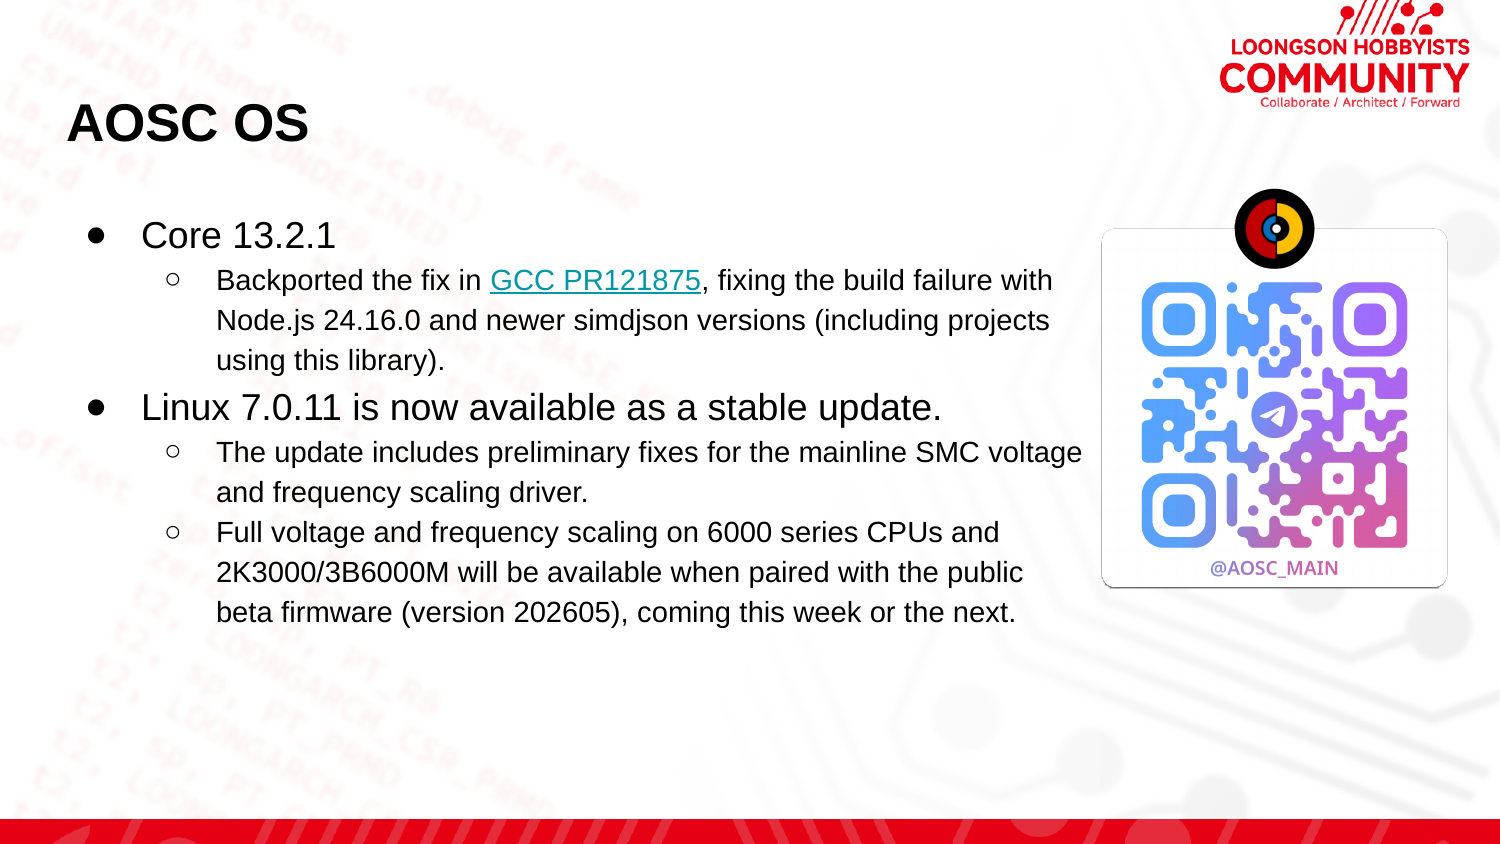

# AOSC OS
Core 13.2.1
Backported the fix in GCC PR121875, fixing the build failure with Node.js 24.16.0 and newer simdjson versions (including projects using this library).
Linux 7.0.11 is now available as a stable update.
The update includes preliminary fixes for the mainline SMC voltage and frequency scaling driver.
Full voltage and frequency scaling on 6000 series CPUs and 2K3000/3B6000M will be available when paired with the public beta firmware (version 202605), coming this week or the next.